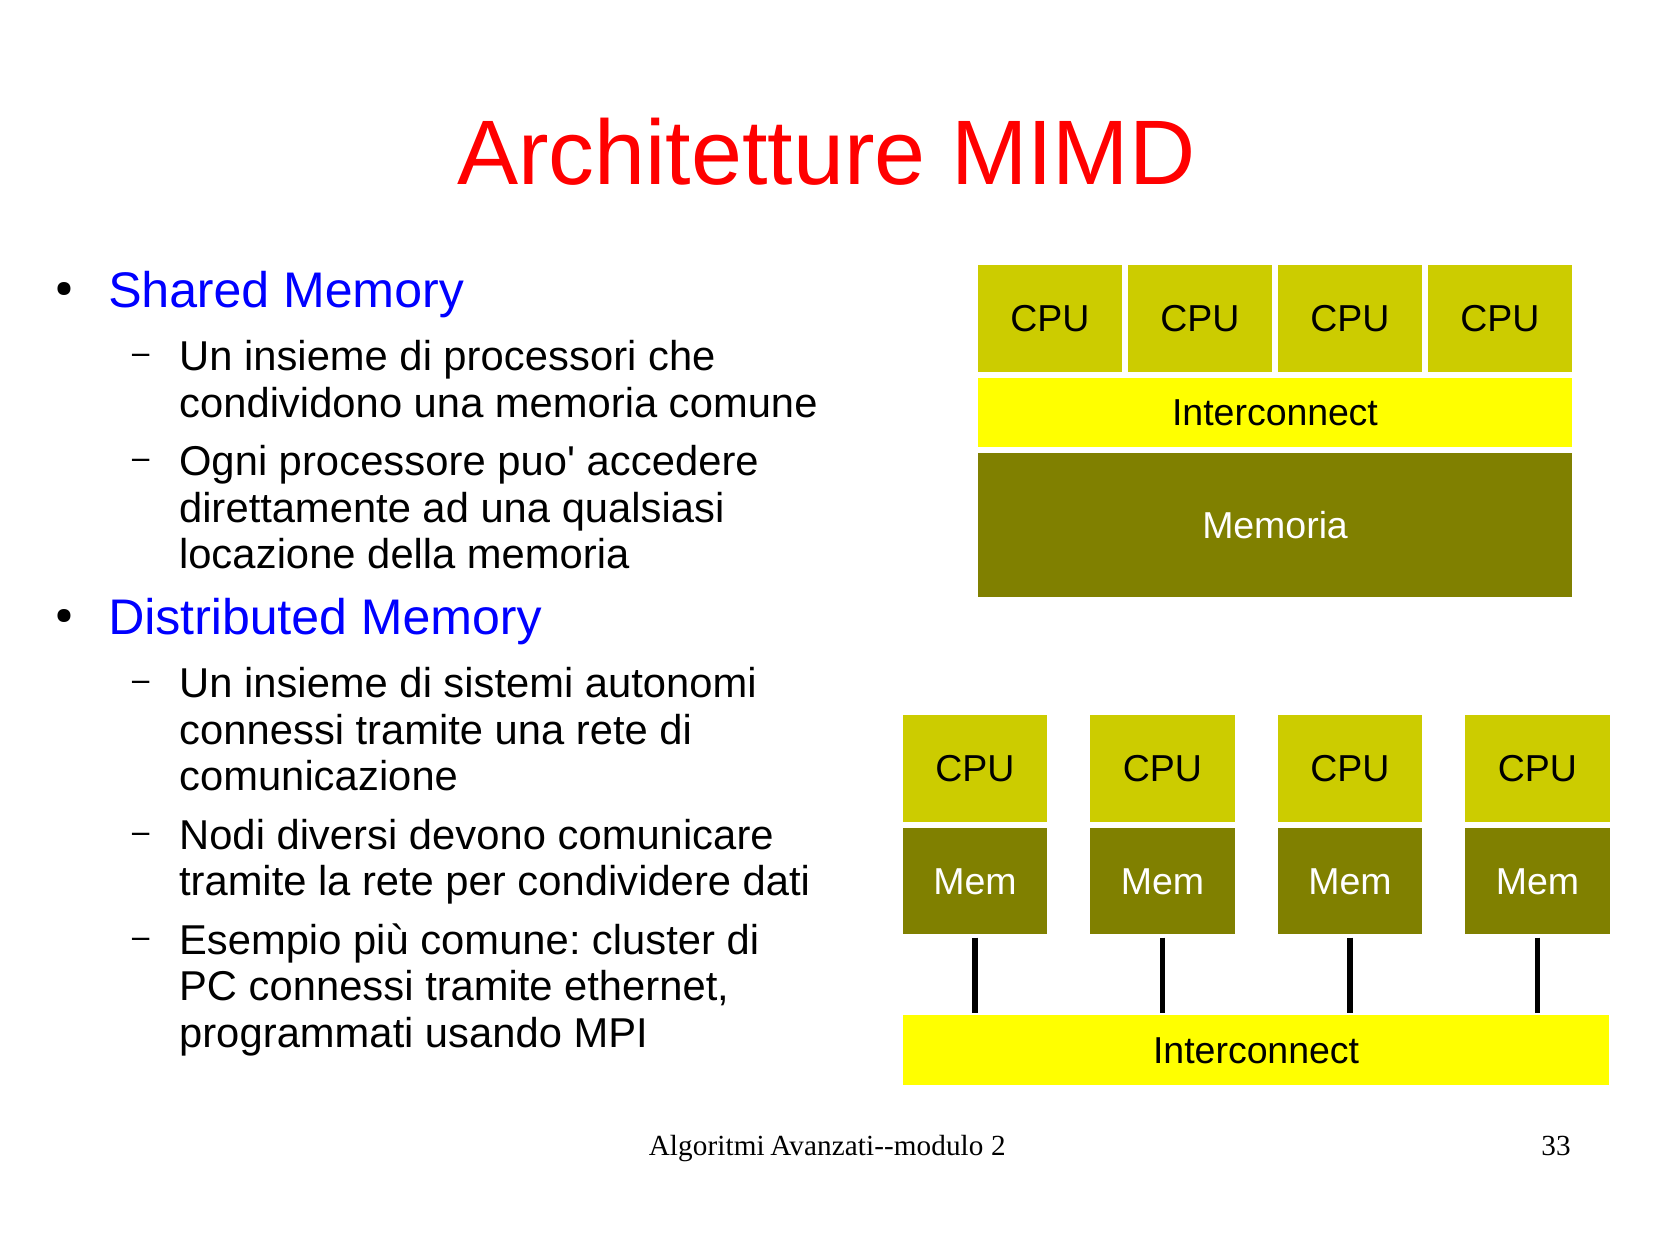

# Architetture MIMD
Shared Memory
Un insieme di processori che condividono una memoria comune
Ogni processore puo' accedere direttamente ad una qualsiasi locazione della memoria
Distributed Memory
Un insieme di sistemi autonomi connessi tramite una rete di comunicazione
Nodi diversi devono comunicare tramite la rete per condividere dati
Esempio più comune: cluster di PC connessi tramite ethernet, programmati usando MPI
CPU
CPU
CPU
CPU
Interconnect
Memoria
CPU
CPU
CPU
CPU
Mem
Mem
Mem
Mem
Interconnect
Algoritmi Avanzati--modulo 2
33